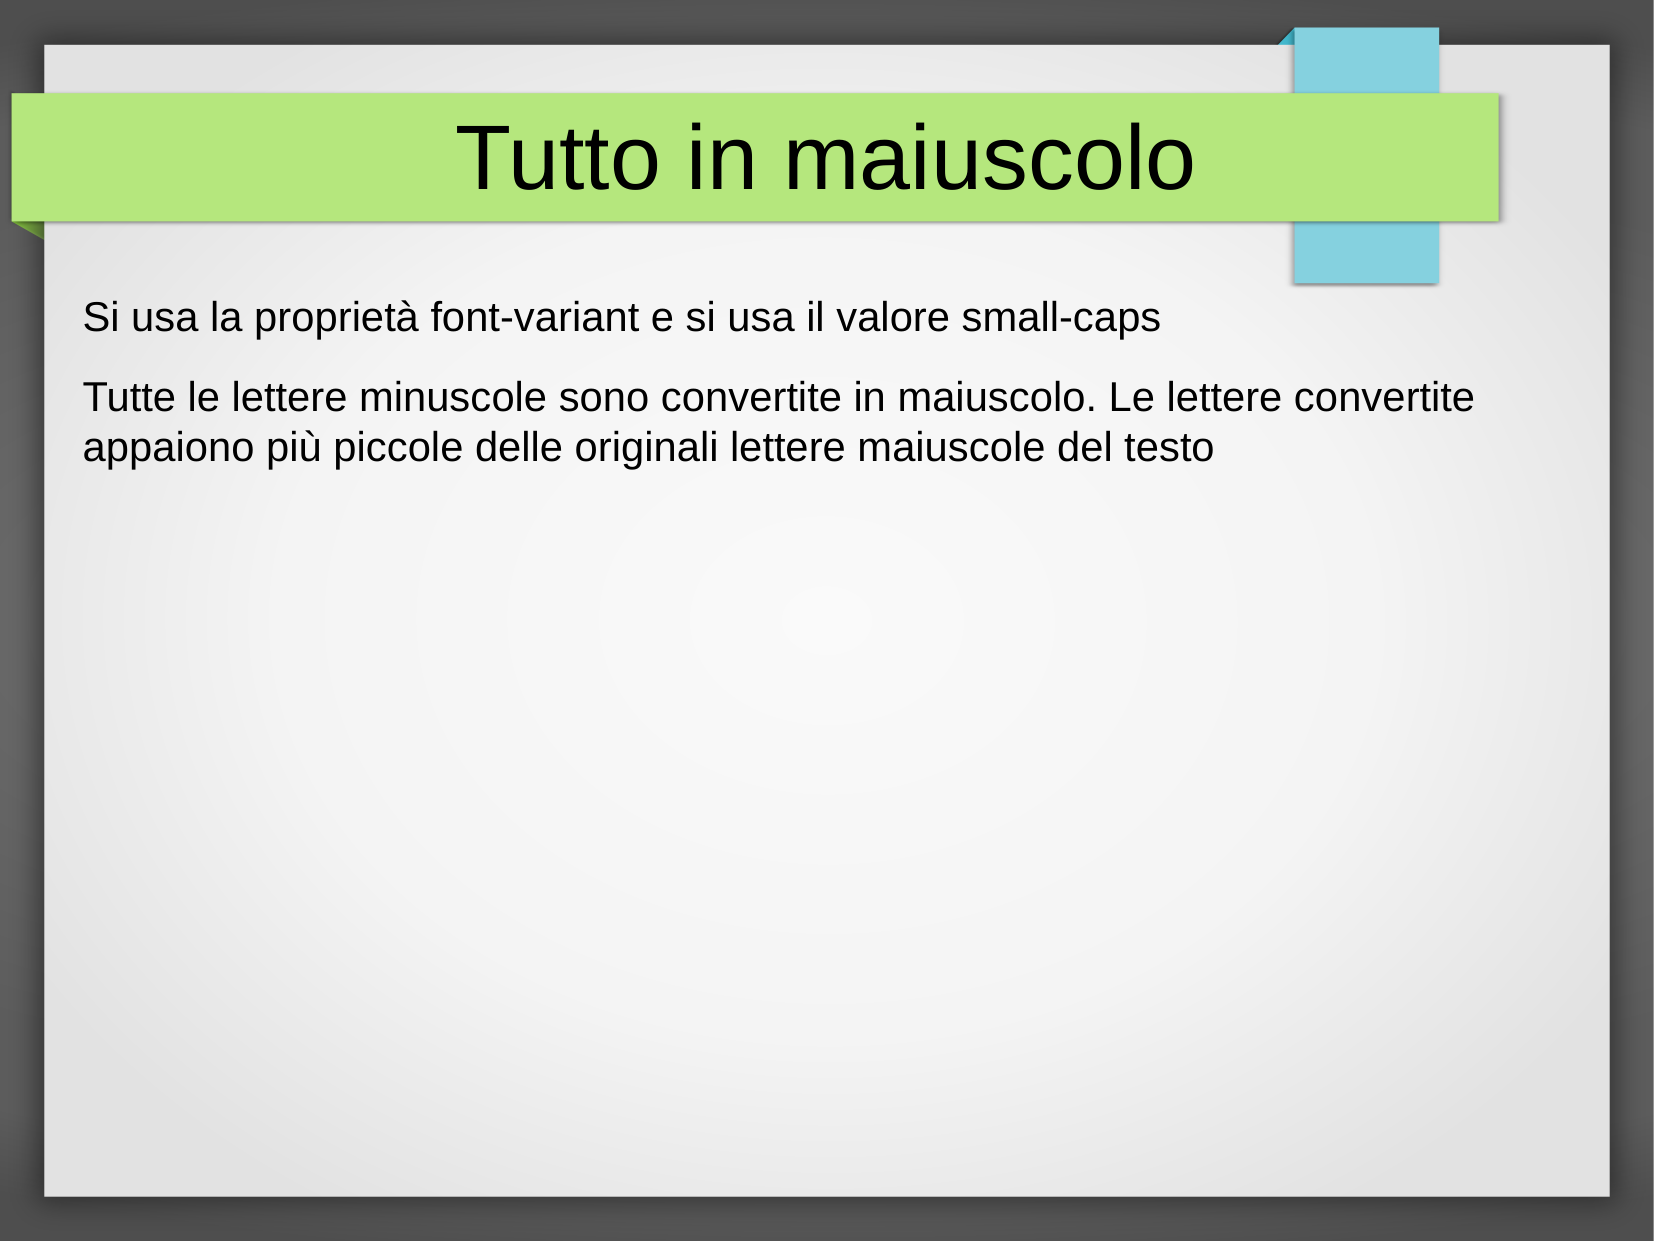

# Tutto in maiuscolo
Si usa la proprietà font-variant e si usa il valore small-caps
Tutte le lettere minuscole sono convertite in maiuscolo. Le lettere convertite appaiono più piccole delle originali lettere maiuscole del testo